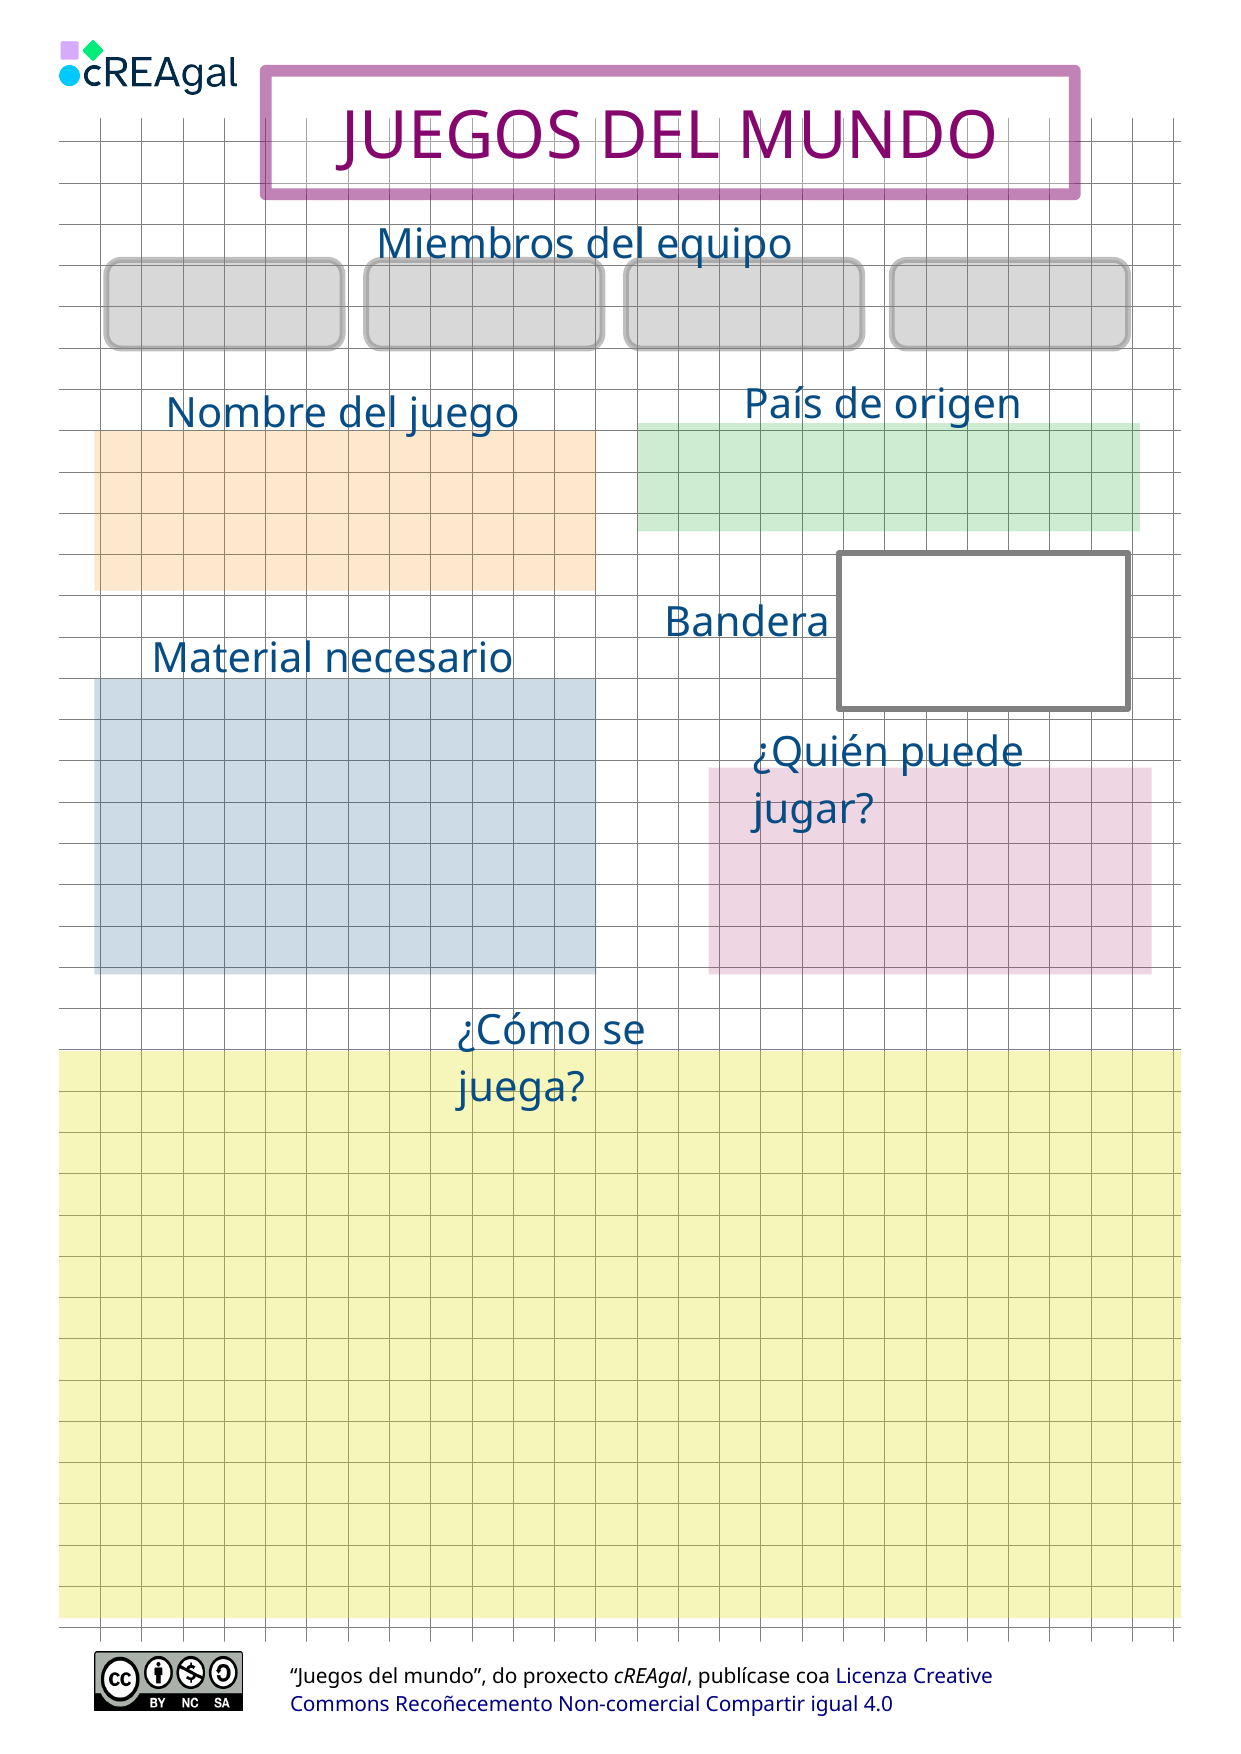

JUEGOS DEL MUNDO
Miembros del equipo
País de origen
Nombre del juego
Bandera
Material necesario
¿Quién puede jugar?
¿Cómo se juega?
“Juegos del mundo”, do proxecto cREAgal, publícase coa Licenza Creative
Commons Recoñecemento Non-comercial Compartir igual 4.0